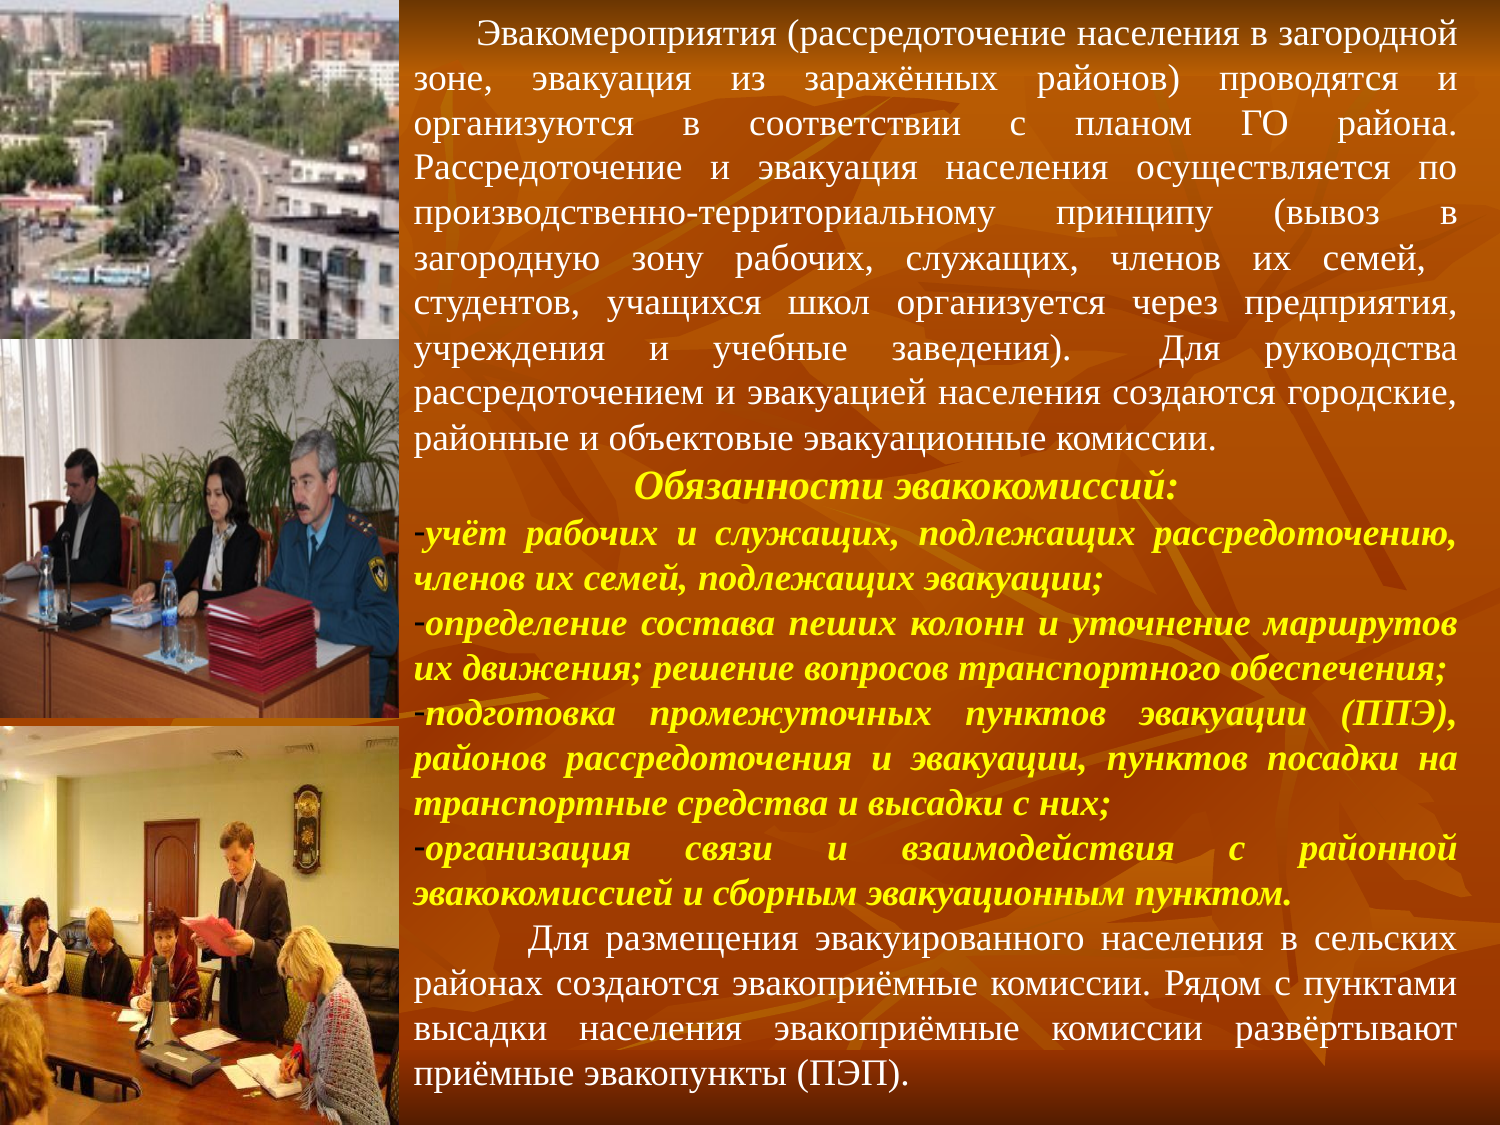

Эвакомероприятия (рассредоточение населения в загородной зоне, эвакуация из заражённых районов) проводятся и организуются в соответствии с планом ГО района. Рассредоточение и эвакуация населения осуществляется по производственно-территориальному принципу (вывоз в загородную зону рабочих, служащих, членов их семей, студентов, учащихся школ организуется через предприятия, учреждения и учебные заведения). Для руководства рассредоточением и эвакуацией населения создаются городские, районные и объектовые эвакуационные комиссии.
 Обязанности эвакокомиссий:
учёт рабочих и служащих, подлежащих рассредоточению, членов их семей, подлежащих эвакуации;
определение состава пеших колонн и уточнение маршрутов их движения; решение вопросов транспортного обеспечения;
подготовка промежуточных пунктов эвакуации (ППЭ), районов рассредоточения и эвакуации, пунктов посадки на транспортные средства и высадки с них;
организация связи и взаимодействия с районной эвакокомиссией и сборным эвакуационным пунктом.
 Для размещения эвакуированного населения в сельских районах создаются эвакоприёмные комиссии. Рядом с пунктами высадки населения эвакоприёмные комиссии развёртывают приёмные эвакопункты (ПЭП).